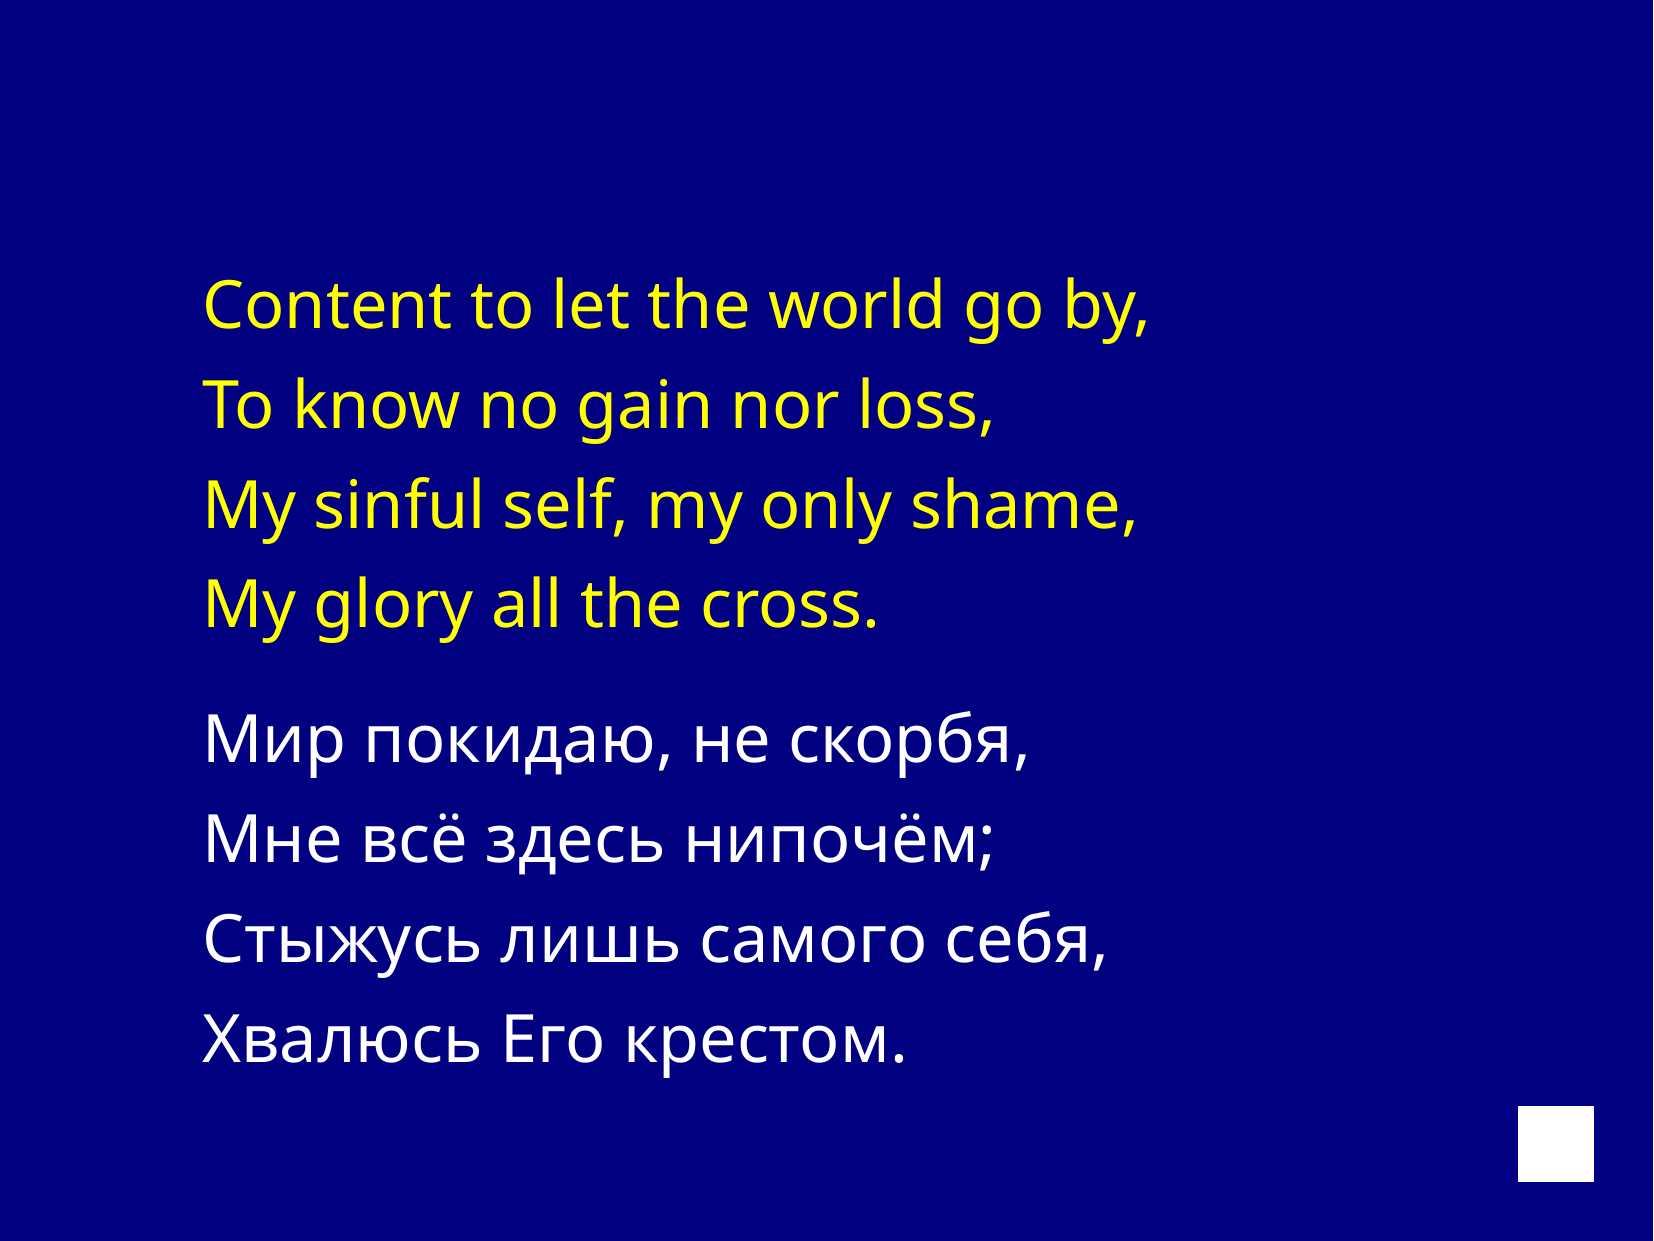

Content to let the world go by,
	To know no gain nor loss,
	My sinful self, my only shame,
	My glory all the cross.
	Мир покидаю, не скорбя,
	Мне всё здесь нипочём;
	Стыжусь лишь самого себя,
	Хвалюсь Его крестом.